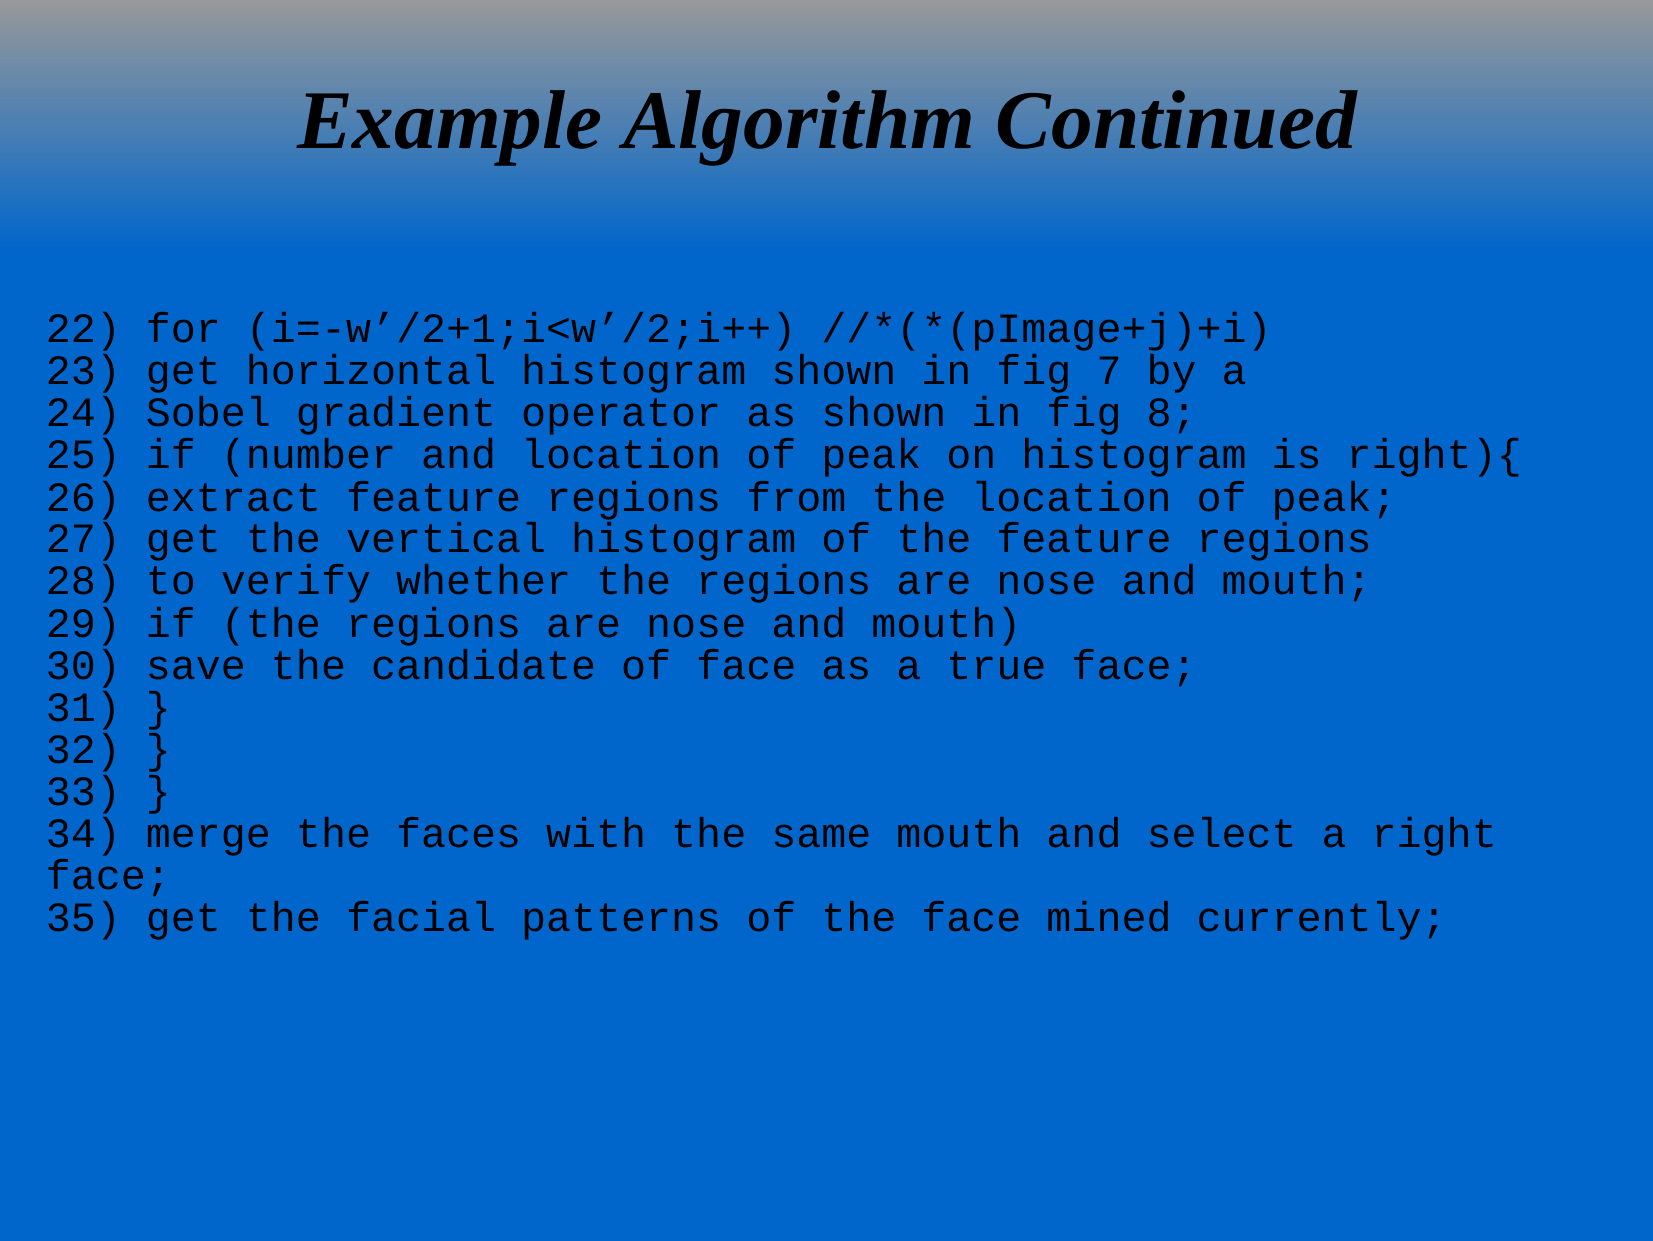

Example Algorithm Continued
22) for (i=-w’/2+1;i<w’/2;i++) //*(*(pImage+j)+i)
23) get horizontal histogram shown in fig 7 by a
24) Sobel gradient operator as shown in fig 8;
25) if (number and location of peak on histogram is right){
26) extract feature regions from the location of peak;
27) get the vertical histogram of the feature regions
28) to verify whether the regions are nose and mouth;
29) if (the regions are nose and mouth)
30) save the candidate of face as a true face;
31) }
32) }
33) }
34) merge the faces with the same mouth and select a right face;
35) get the facial patterns of the face mined currently;